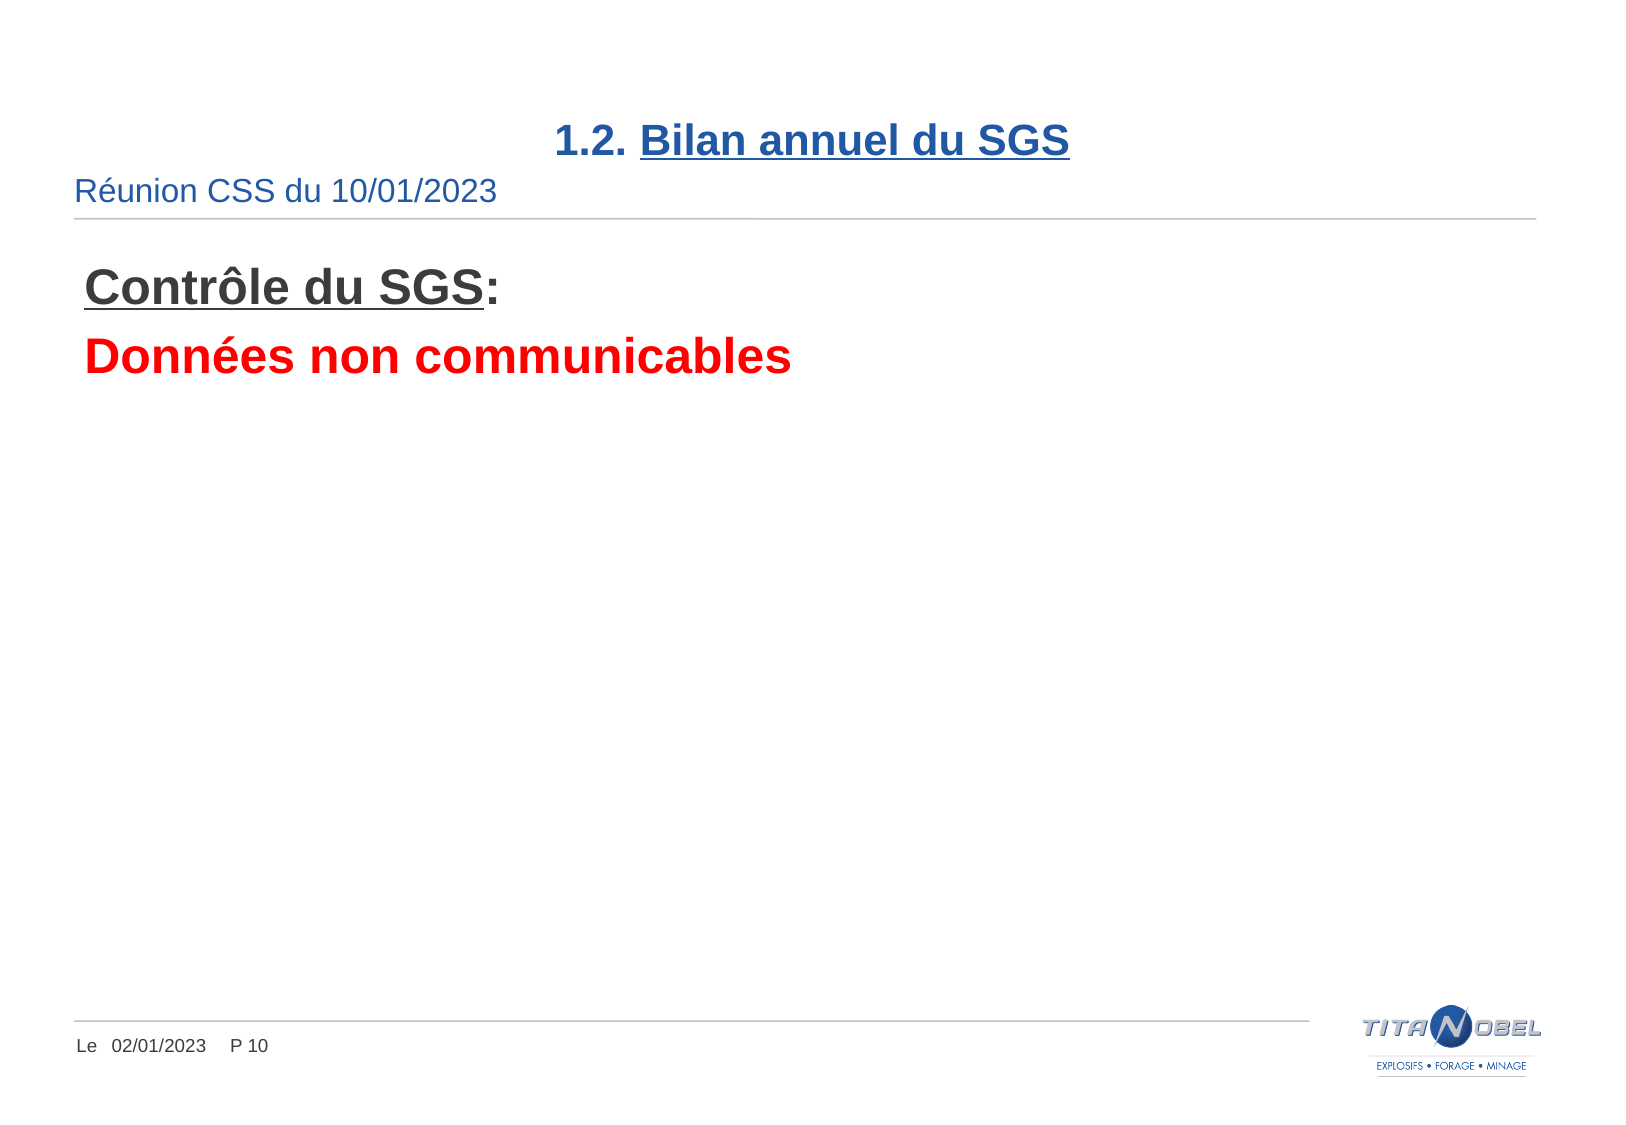

# 1.2. Bilan annuel du SGS
Réunion CSS du 10/01/2023
Contrôle du SGS:
Données non communicables
02/01/2023